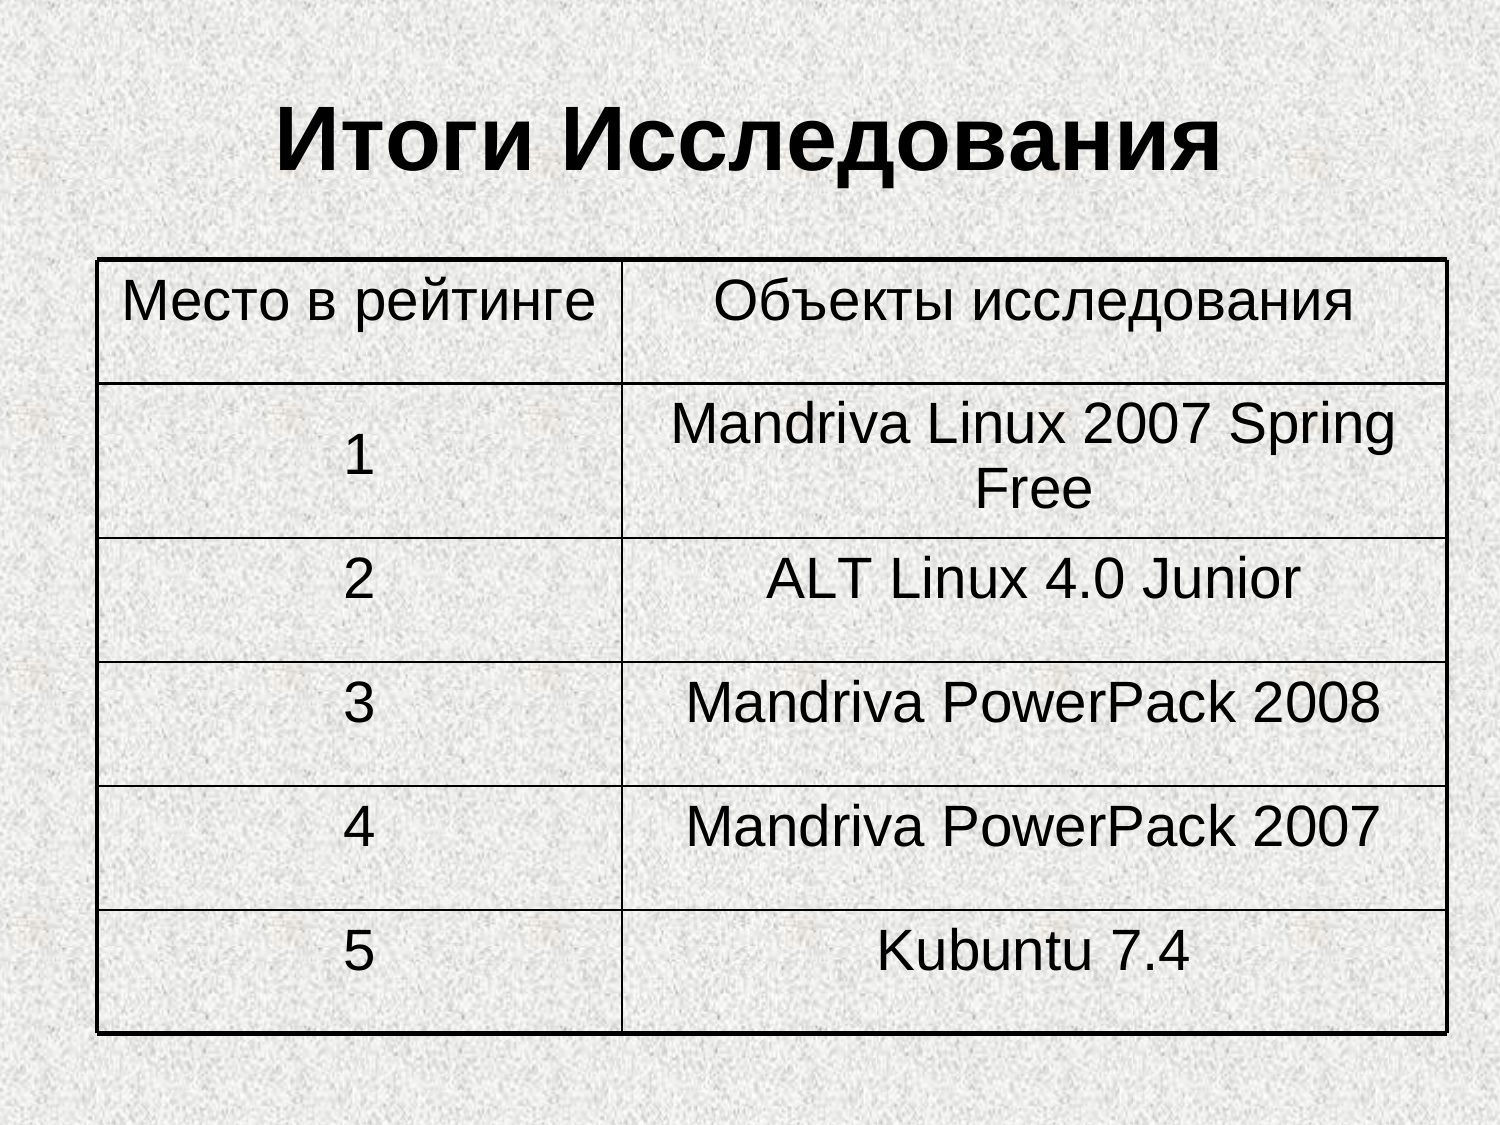

# Итоги Исследования
Место в рейтинге
Объекты исследования
1
Mandriva Linux 2007 Spring Free
2
ALT Linux 4.0 Junior
3
Mandriva PowerPack 2008
4
Mandriva PowerPack 2007
5
Kubuntu 7.4